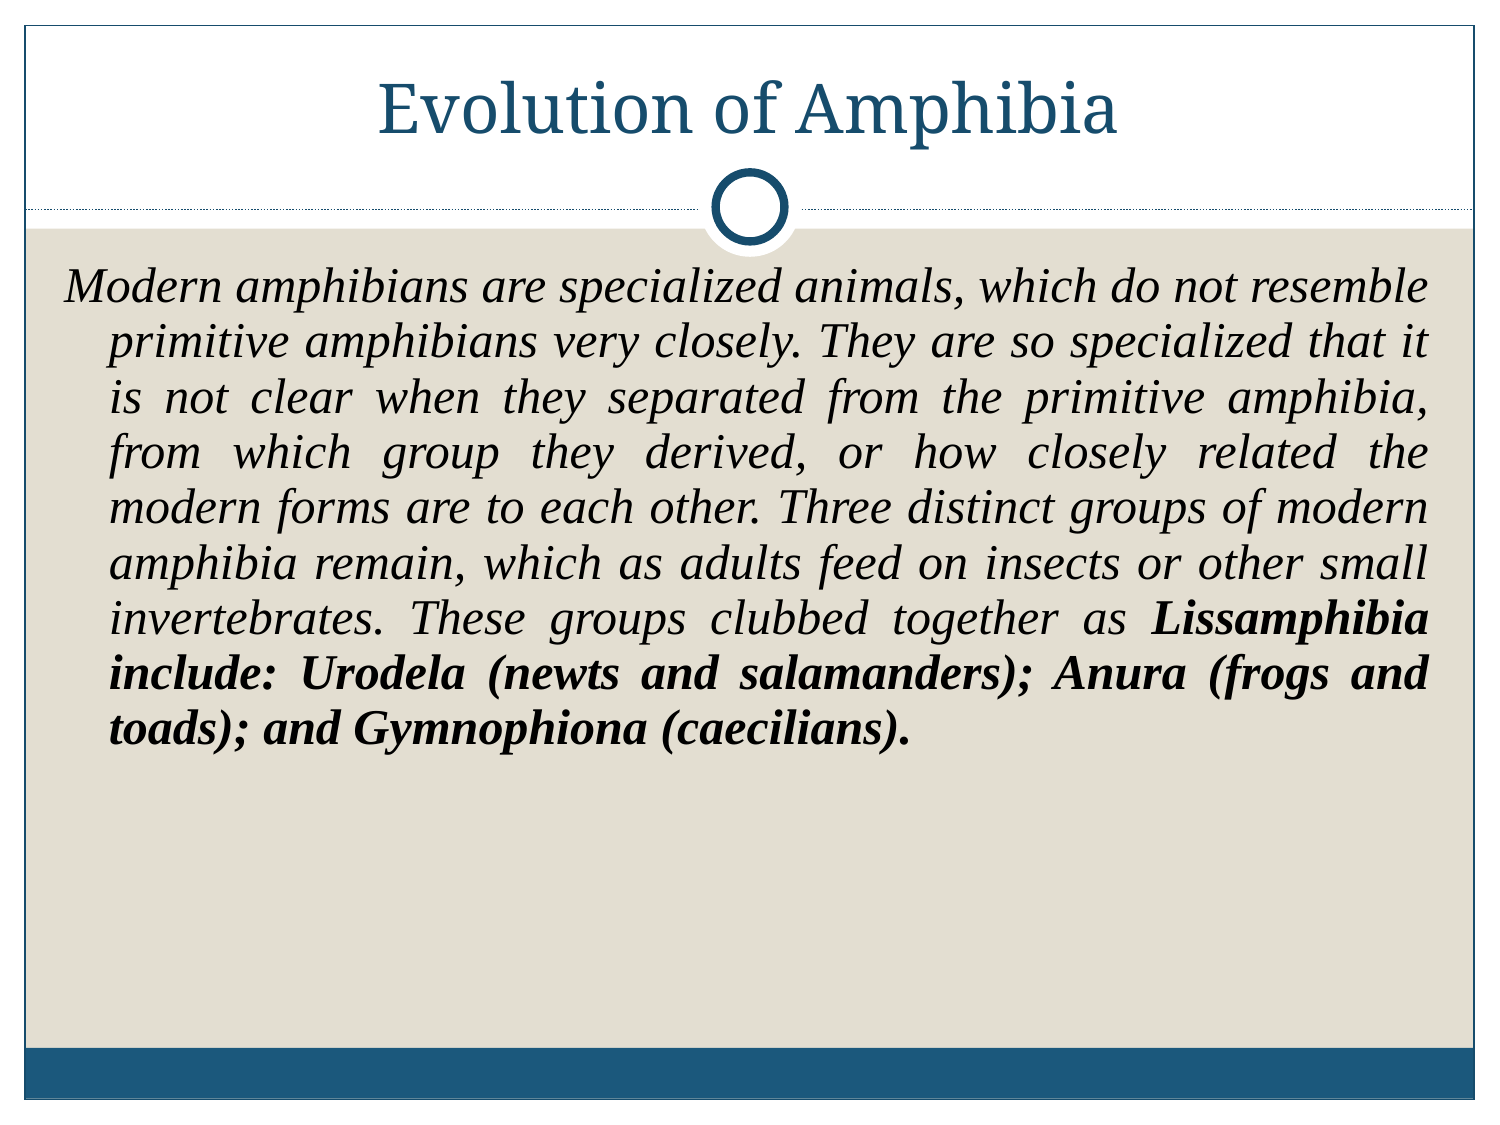

# Evolution of Amphibia
Modern amphibians are specialized animals, which do not resemble primitive amphibians very closely. They are so specialized that it is not clear when they separated from the primitive amphibia, from which group they derived, or how closely related the modern forms are to each other. Three distinct groups of modern amphibia remain, which as adults feed on insects or other small invertebrates. These groups clubbed together as Lissamphibia include: Urodela (newts and salamanders); Anura (frogs and toads); and Gymnophiona (caecilians).